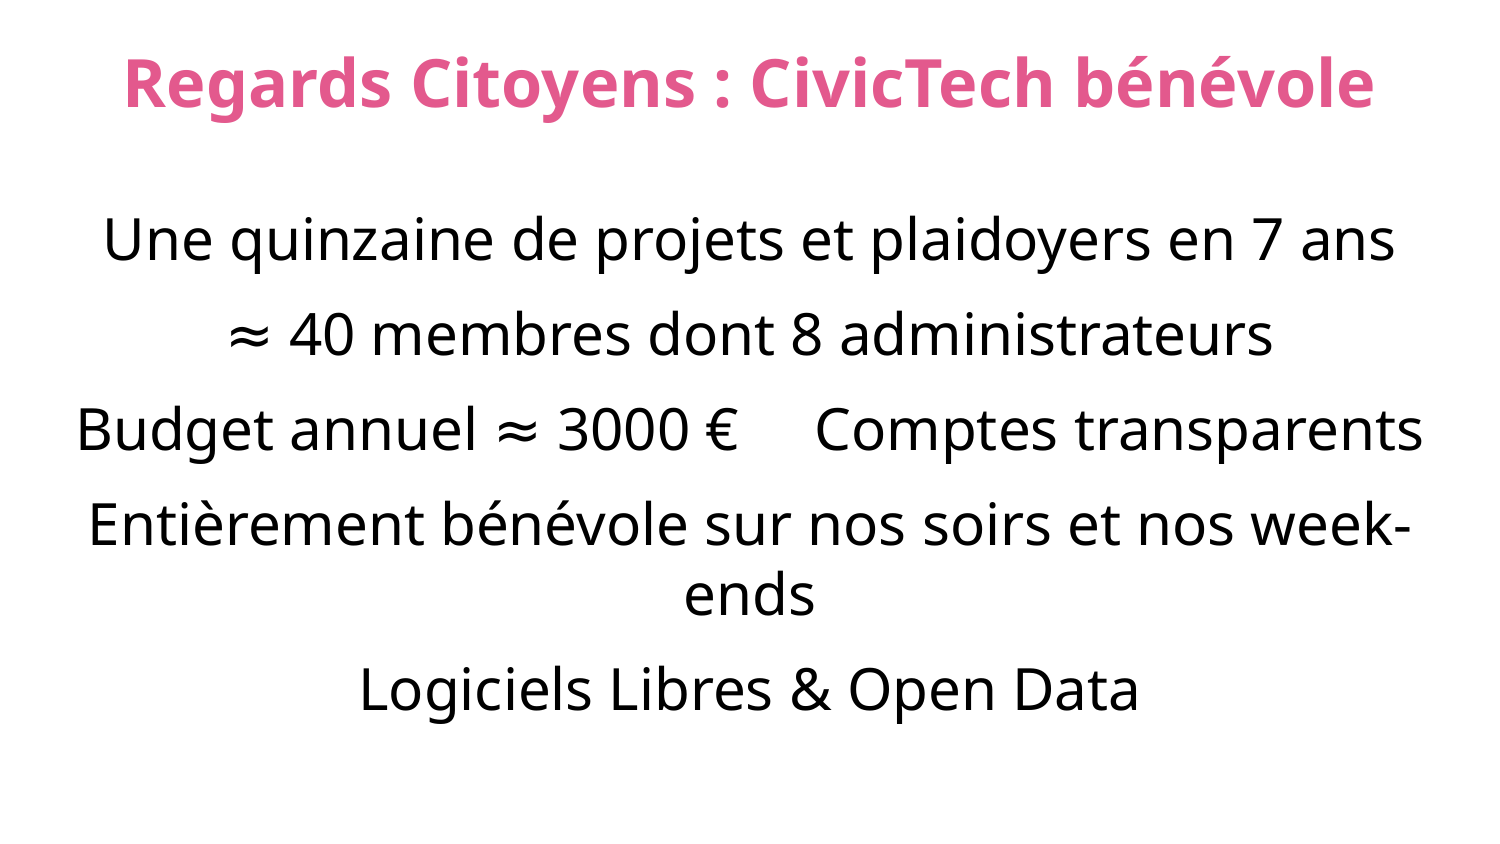

Regards Citoyens : CivicTech bénévole
Une quinzaine de projets et plaidoyers en 7 ans
≈ 40 membres dont 8 administrateurs
Budget annuel ≈ 3000 €  Comptes transparents
Entièrement bénévole sur nos soirs et nos week-ends
Logiciels Libres & Open Data